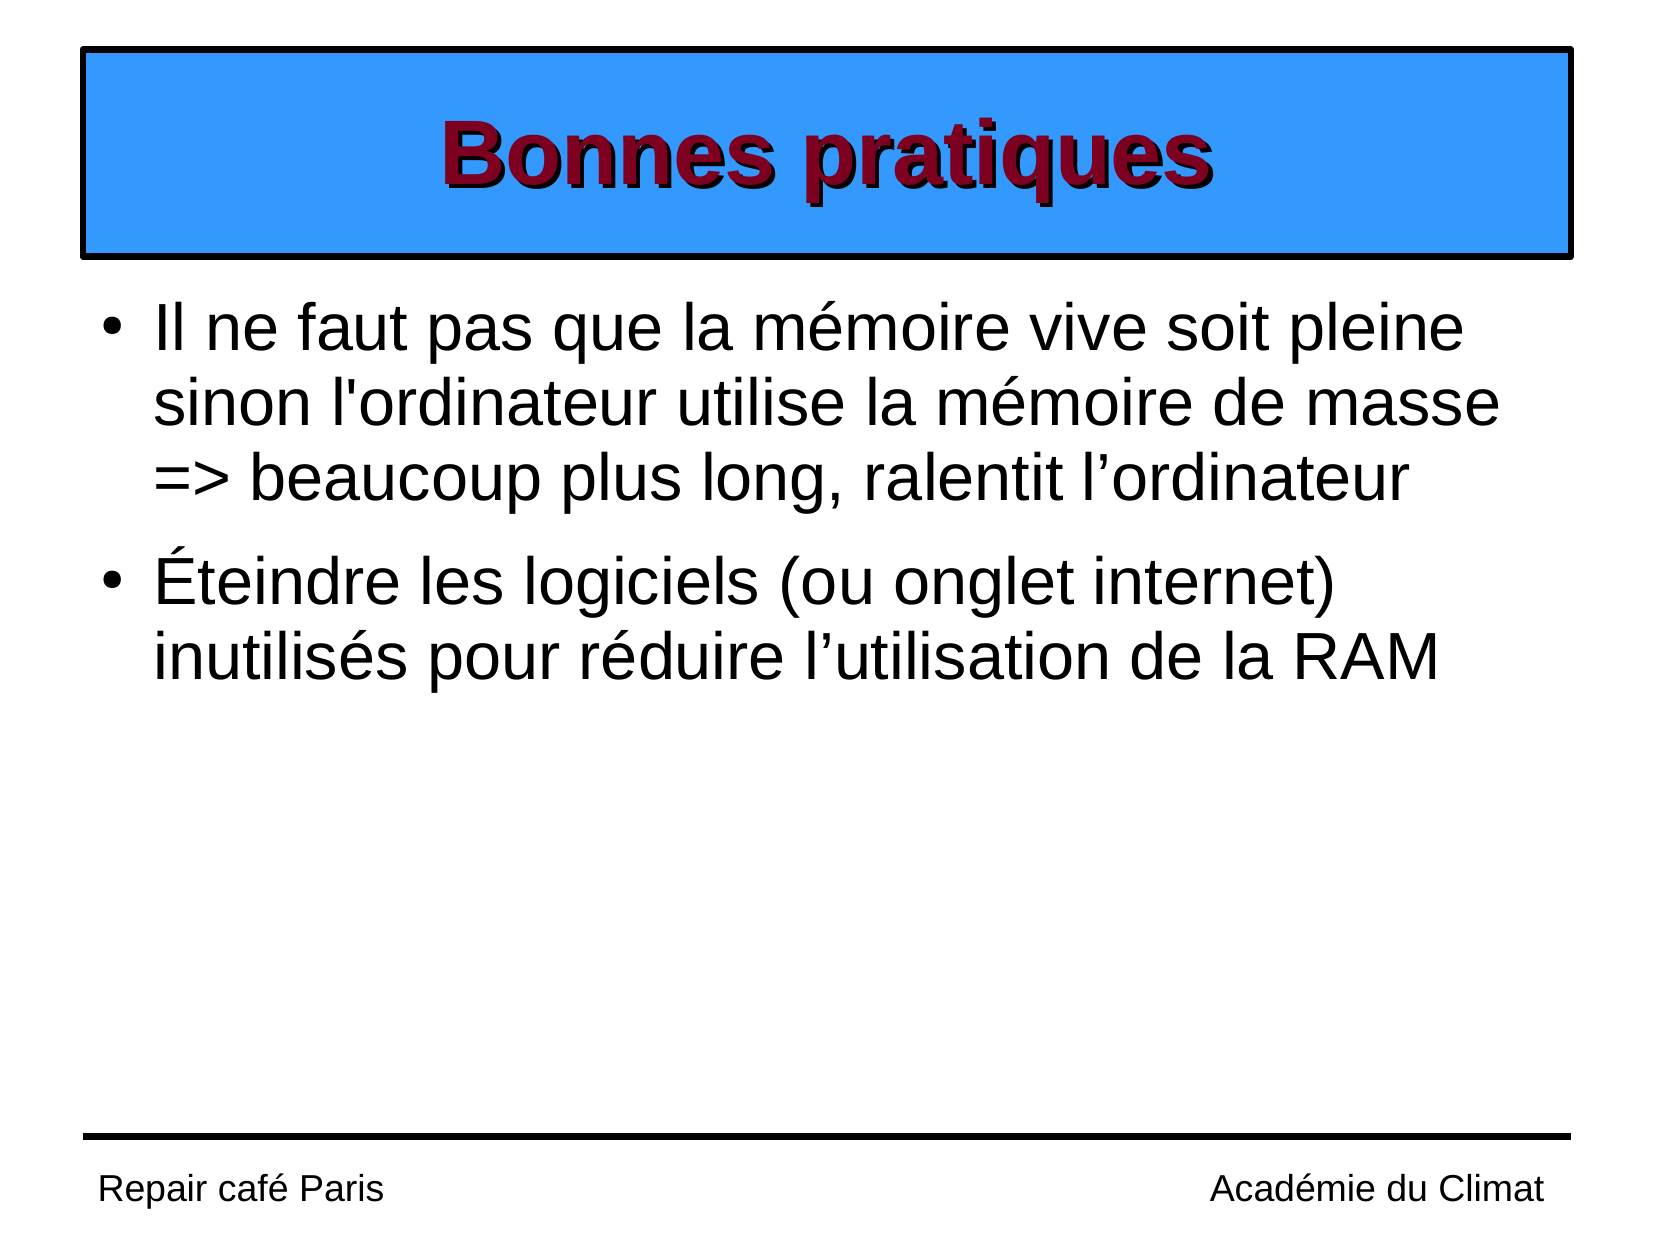

# Bonnes pratiques
Il ne faut pas que la mémoire vive soit pleine sinon l'ordinateur utilise la mémoire de masse
=> beaucoup plus long, ralentit l’ordinateur
Éteindre les logiciels (ou onglet internet) inutilisés pour réduire l’utilisation de la RAM
Repair café Paris	Académie du Climat